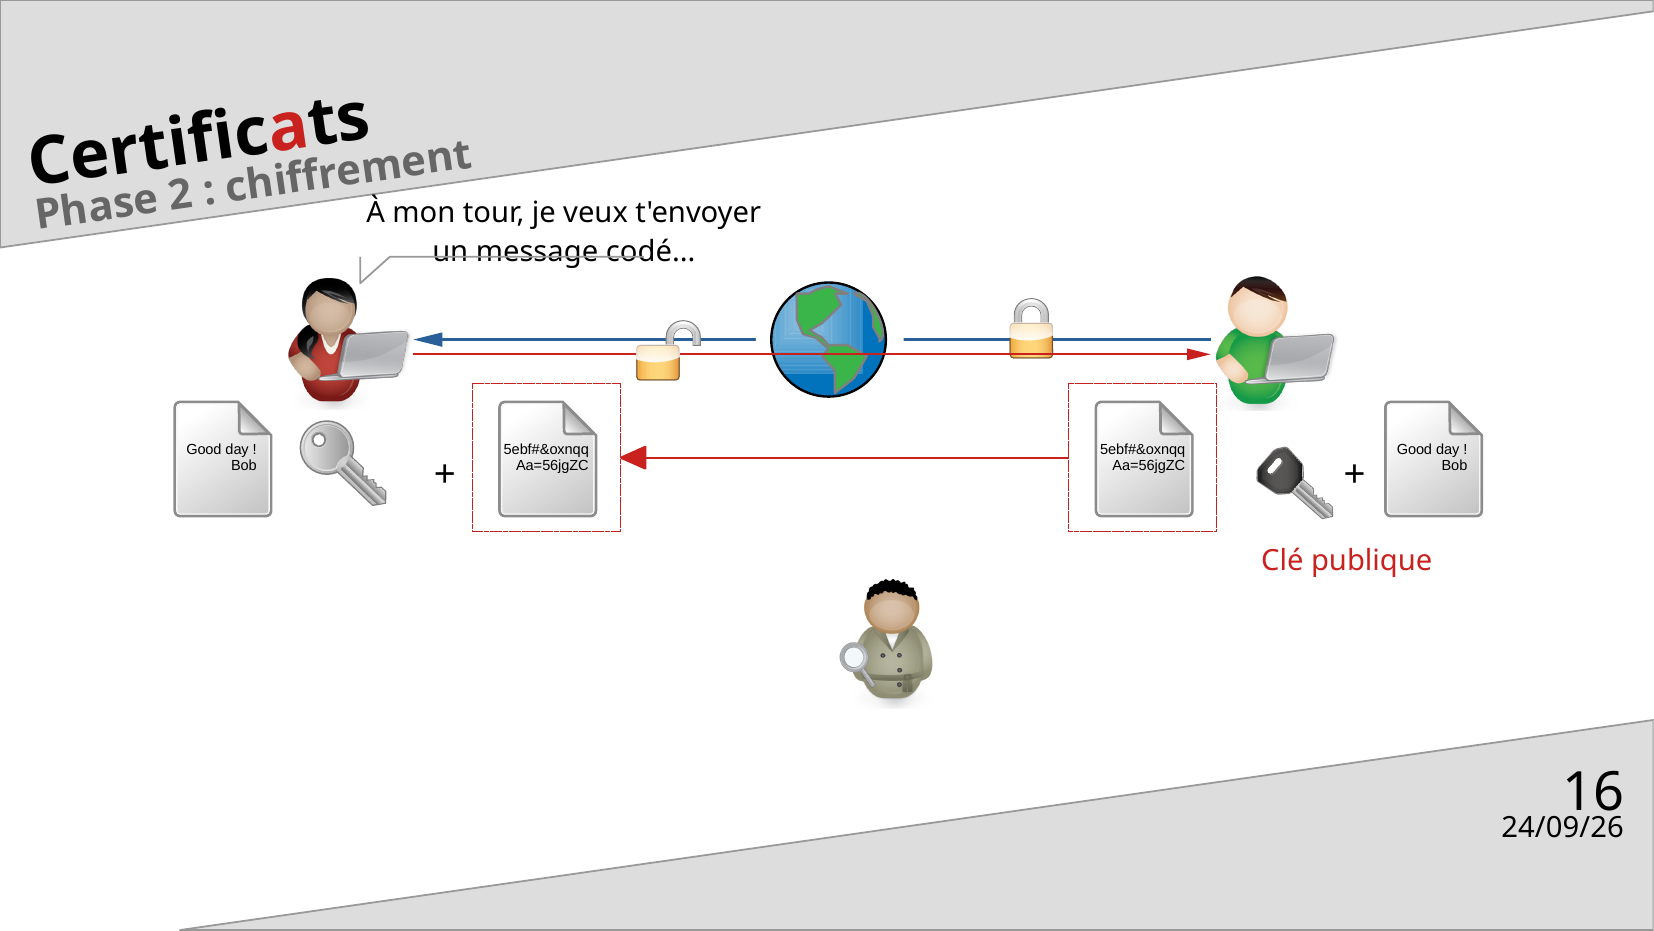

# Certificats
Phase 2 : chiffrement
À mon tour, je veux t'envoyer
un message codé...
Good day !
Bob
5ebf#&oxnqq
Aa=56jgZC
5ebf#&oxnqq
Aa=56jgZC
Good day !
Bob
Clé publique
+
+
16